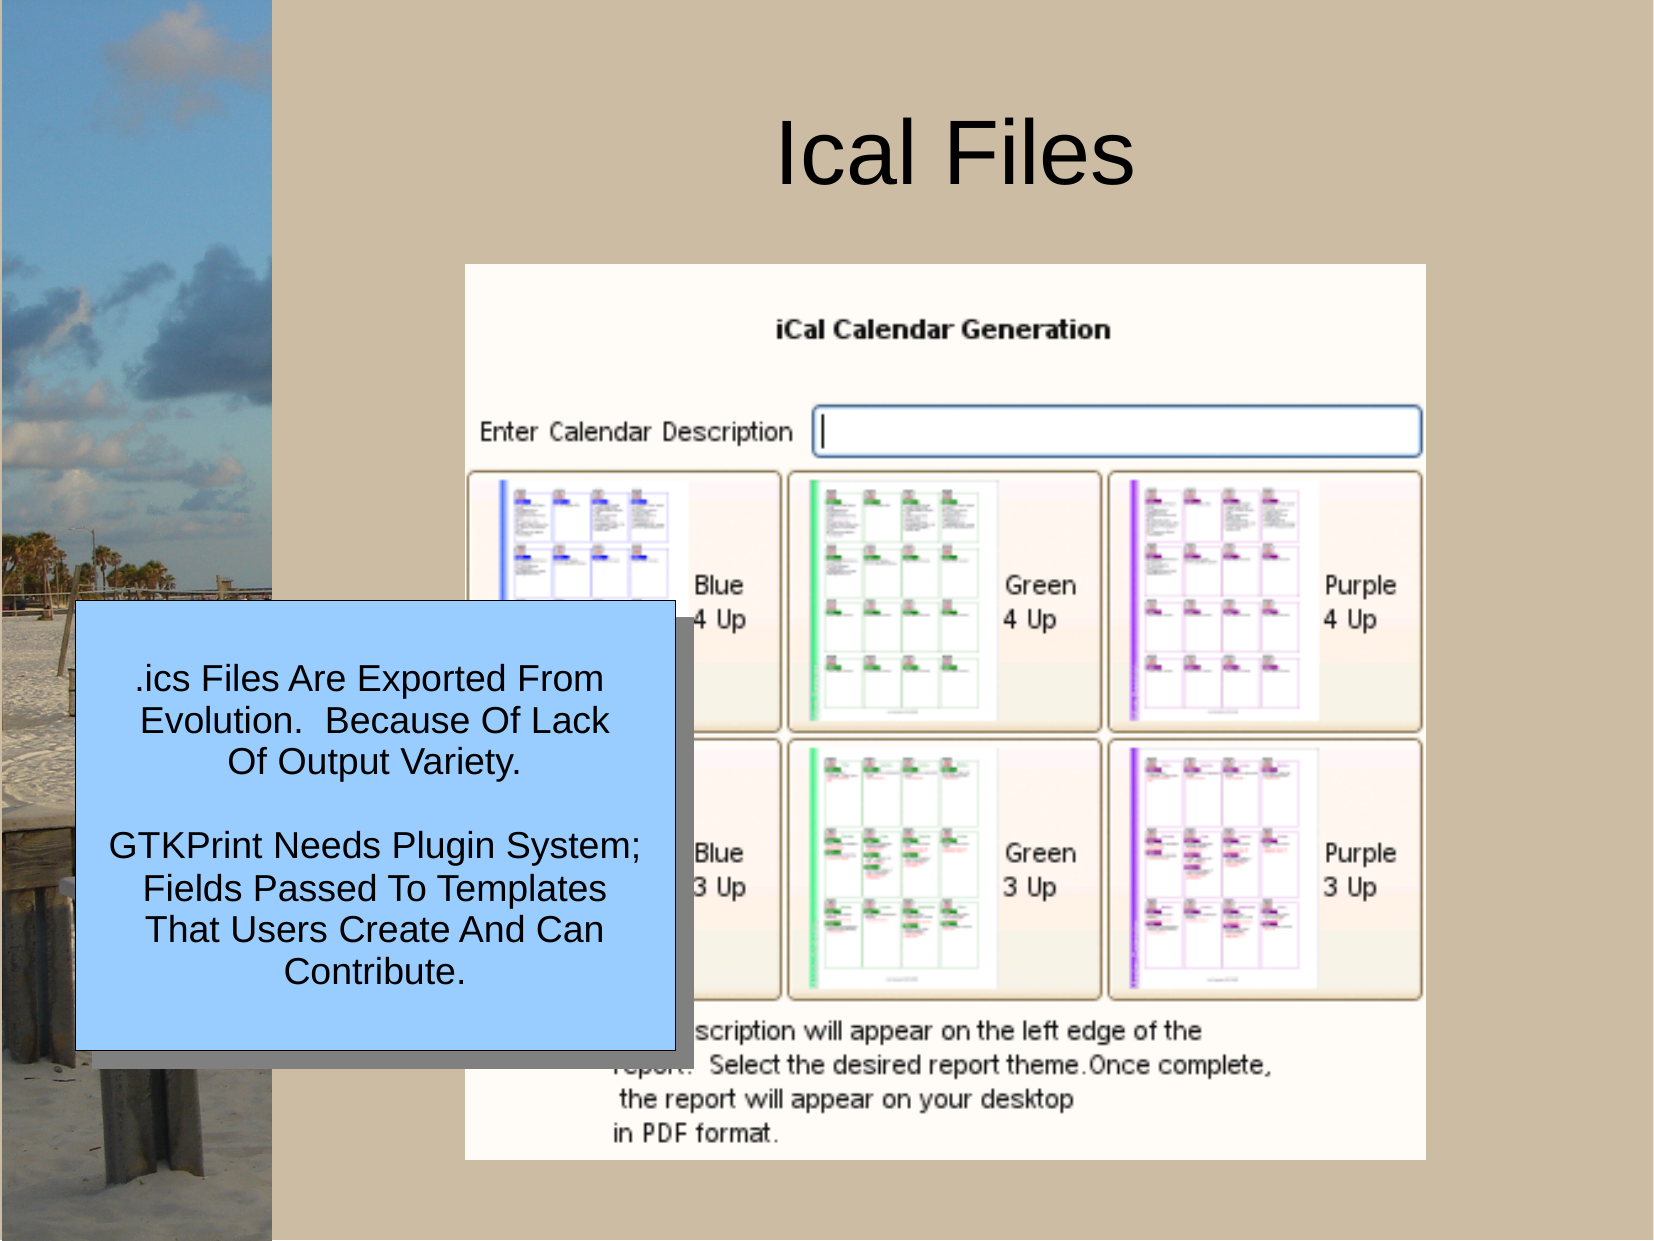

# Ical Files
.ics Files Are Exported From
Evolution. Because Of Lack
Of Output Variety.
GTKPrint Needs Plugin System;
Fields Passed To Templates
That Users Create And Can
Contribute.